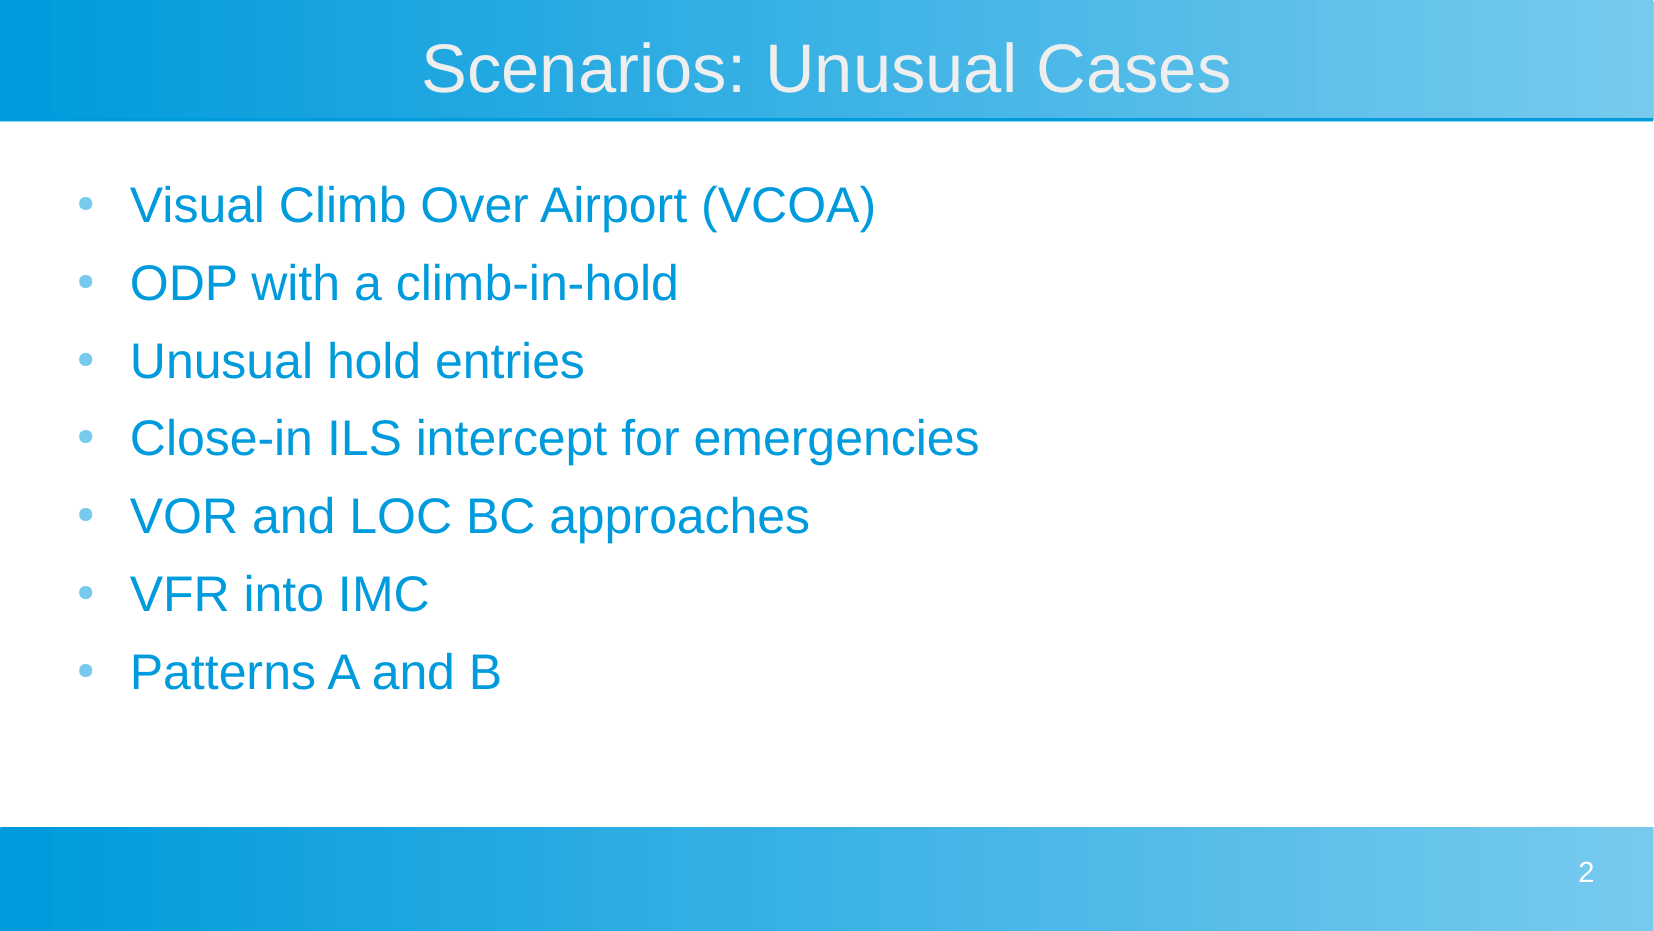

# Scenarios: Unusual Cases
Visual Climb Over Airport (VCOA)
ODP with a climb-in-hold
Unusual hold entries
Close-in ILS intercept for emergencies
VOR and LOC BC approaches
VFR into IMC
Patterns A and B
2